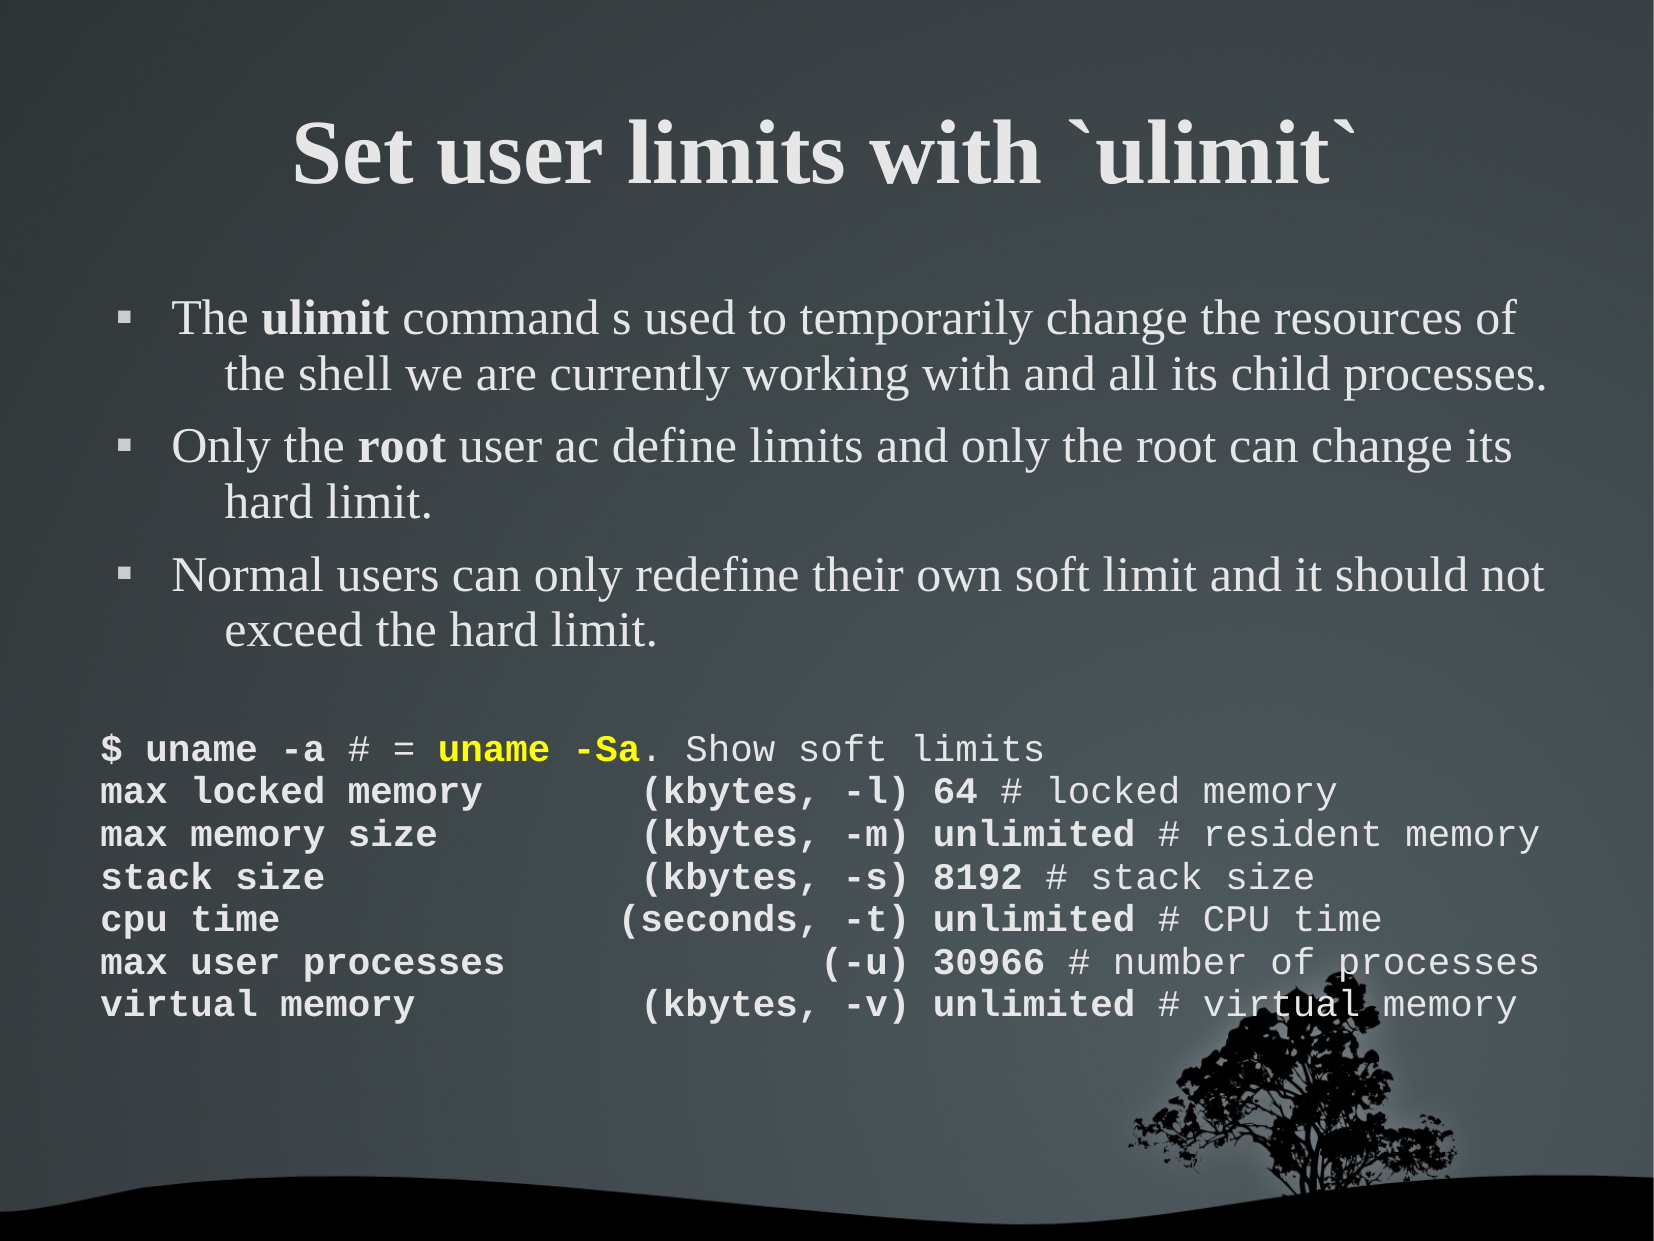

Set user limits with `ulimit`
# The ulimit command s used to temporarily change the resources of the shell we are currently working with and all its child processes.
Only the root user ac define limits and only the root can change its hard limit.
Normal users can only redefine their own soft limit and it should not exceed the hard limit.
$ uname -a # = uname -Sa. Show soft limits
max locked memory (kbytes, -l) 64 # locked memory
max memory size (kbytes, -m) unlimited # resident memory
stack size (kbytes, -s) 8192 # stack size
cpu time (seconds, -t) unlimited # CPU time
max user processes (-u) 30966 # number of processes
virtual memory (kbytes, -v) unlimited # virtual memory